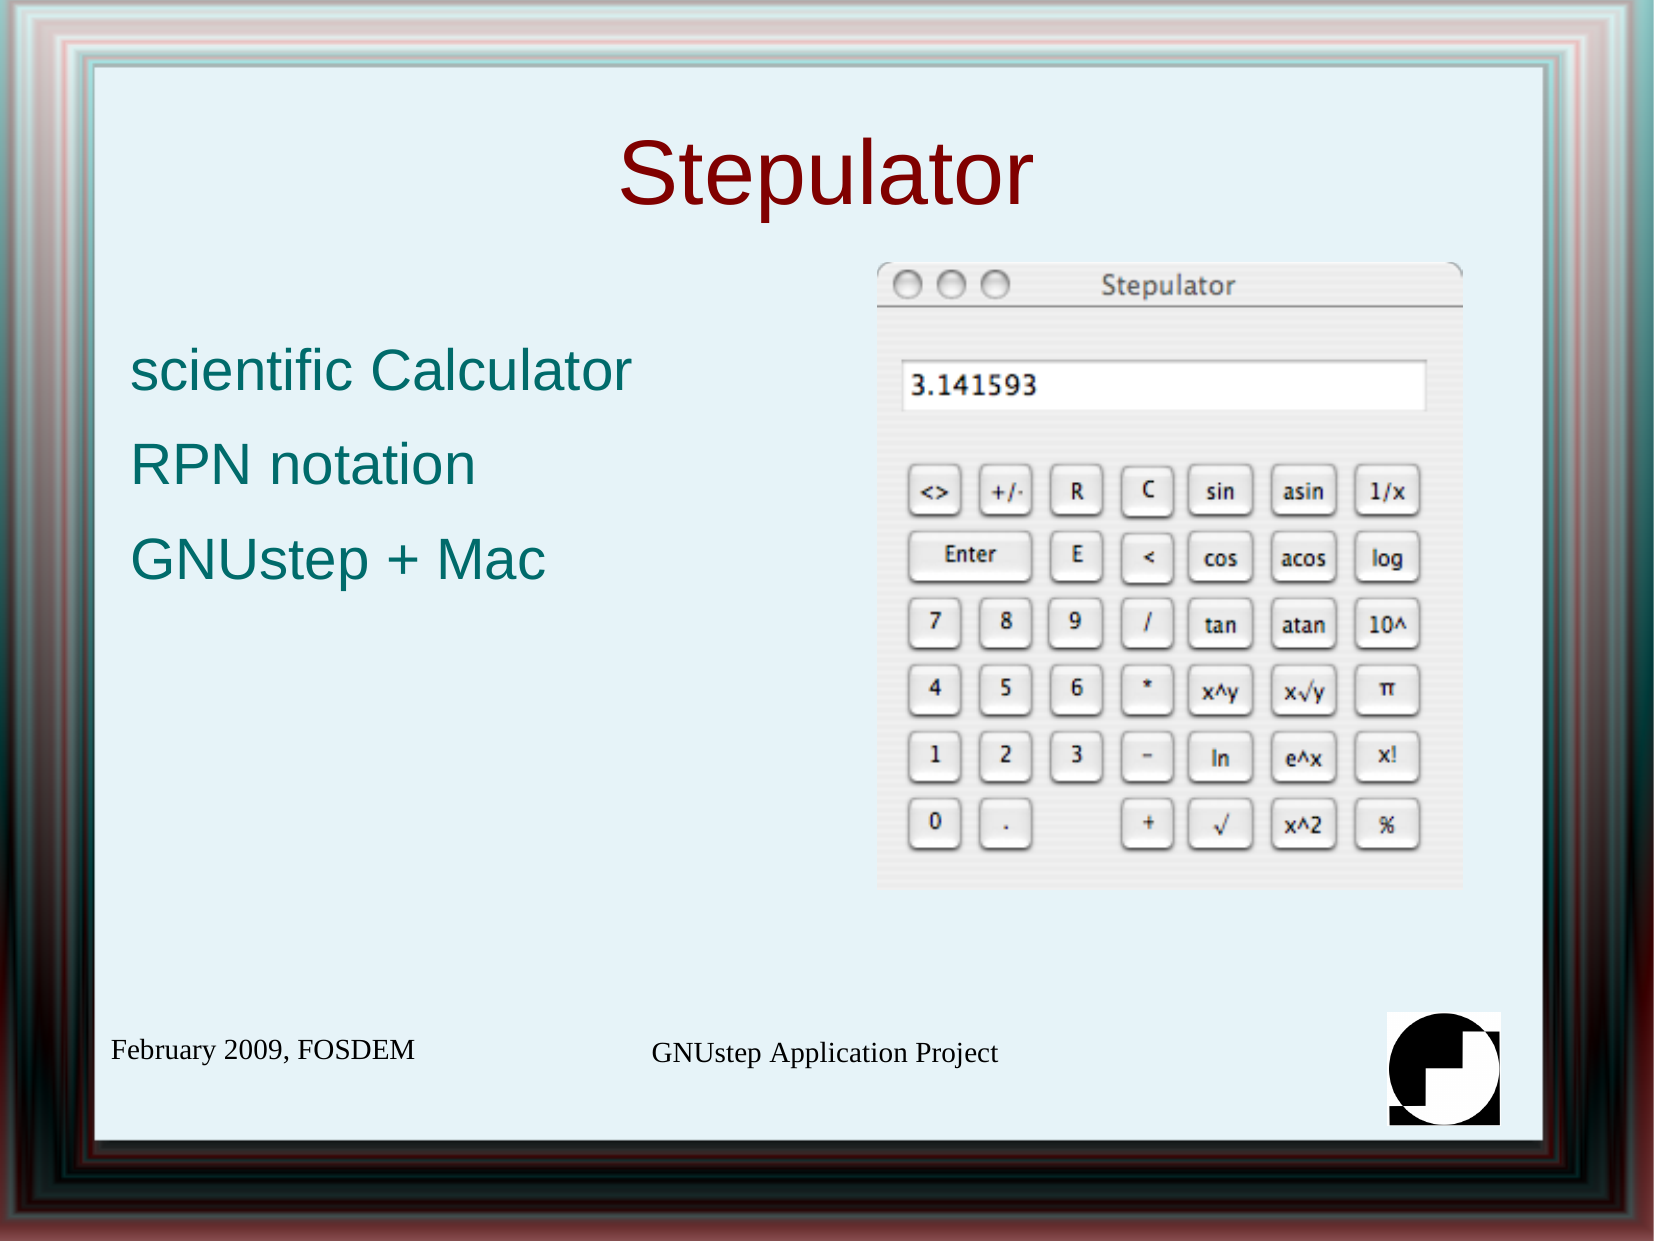

# Stepulator
scientific Calculator
RPN notation
GNUstep + Mac